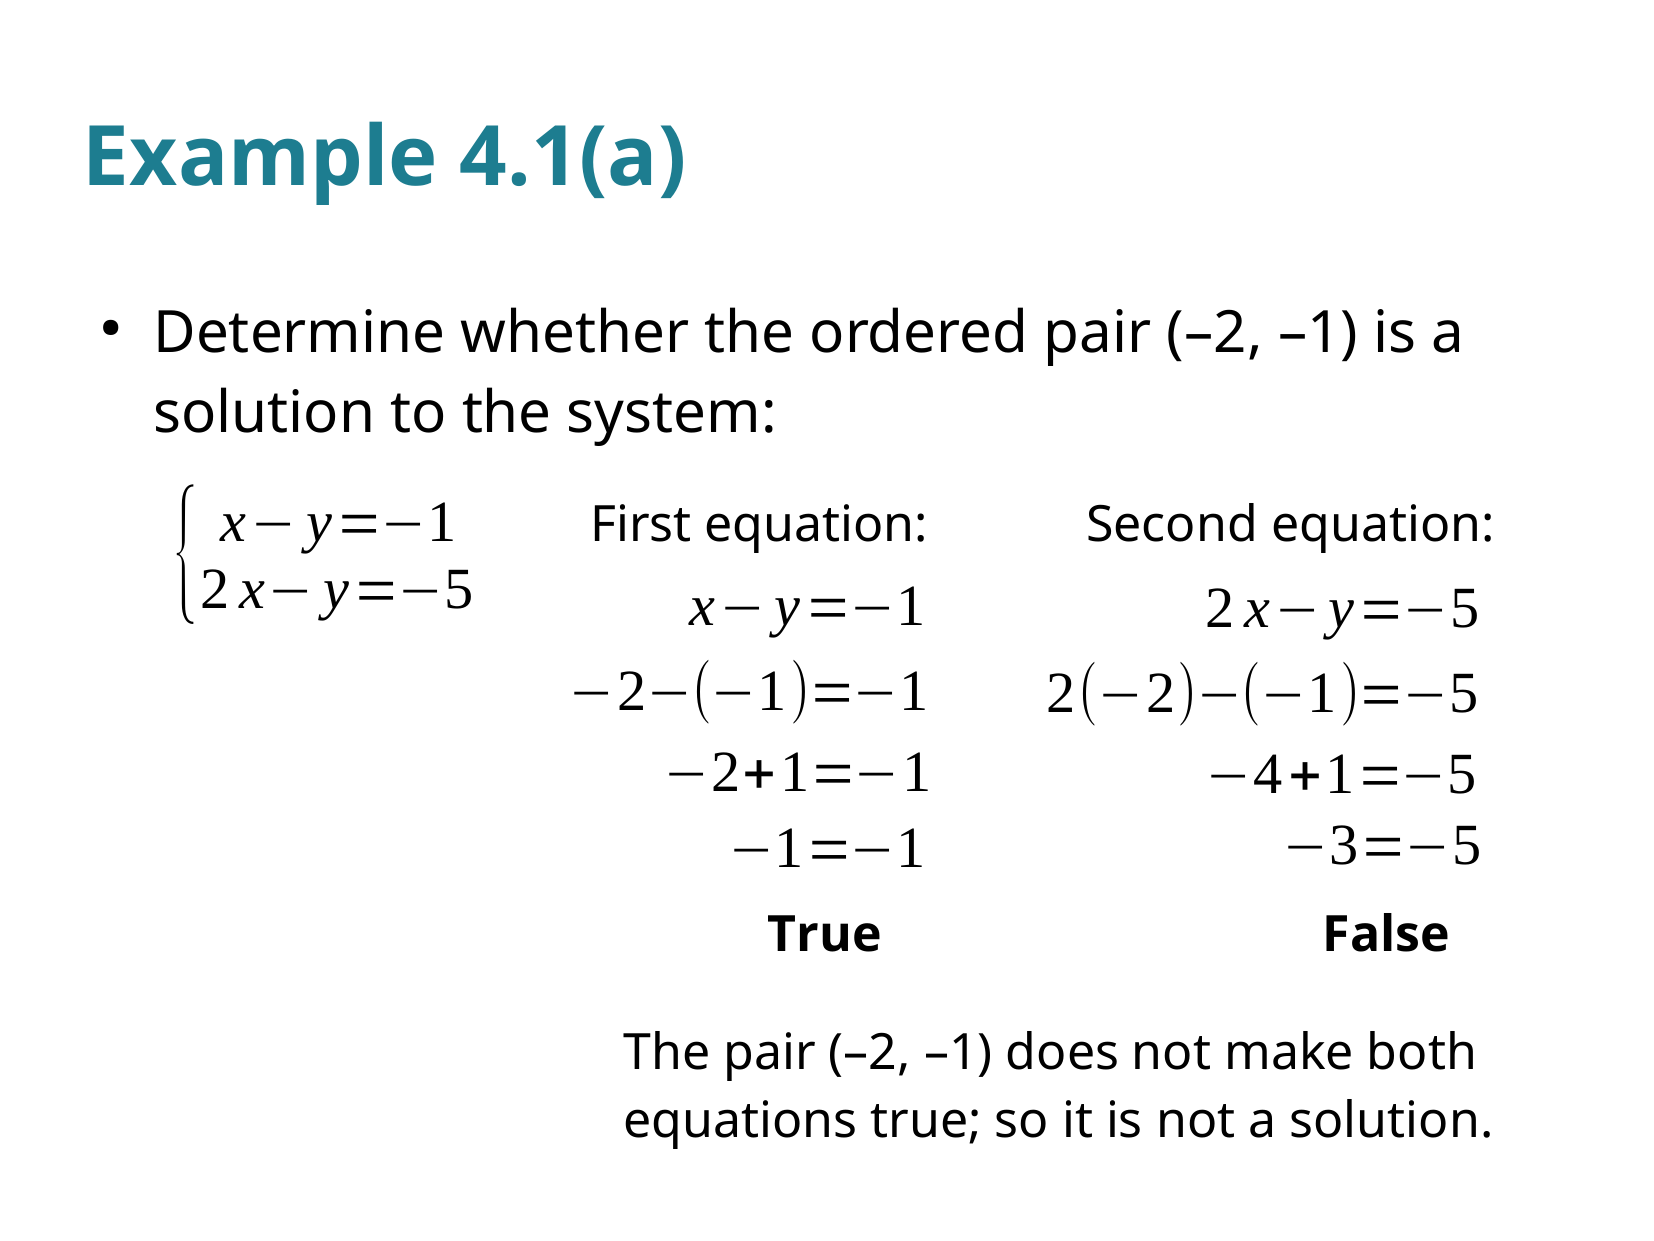

# Example 4.1(a)
Determine whether the ordered pair (–2, –1) is a solution to the system:
First equation:
Second equation:
True
False
The pair (–2, –1) does not make both equations true; so it is not a solution.